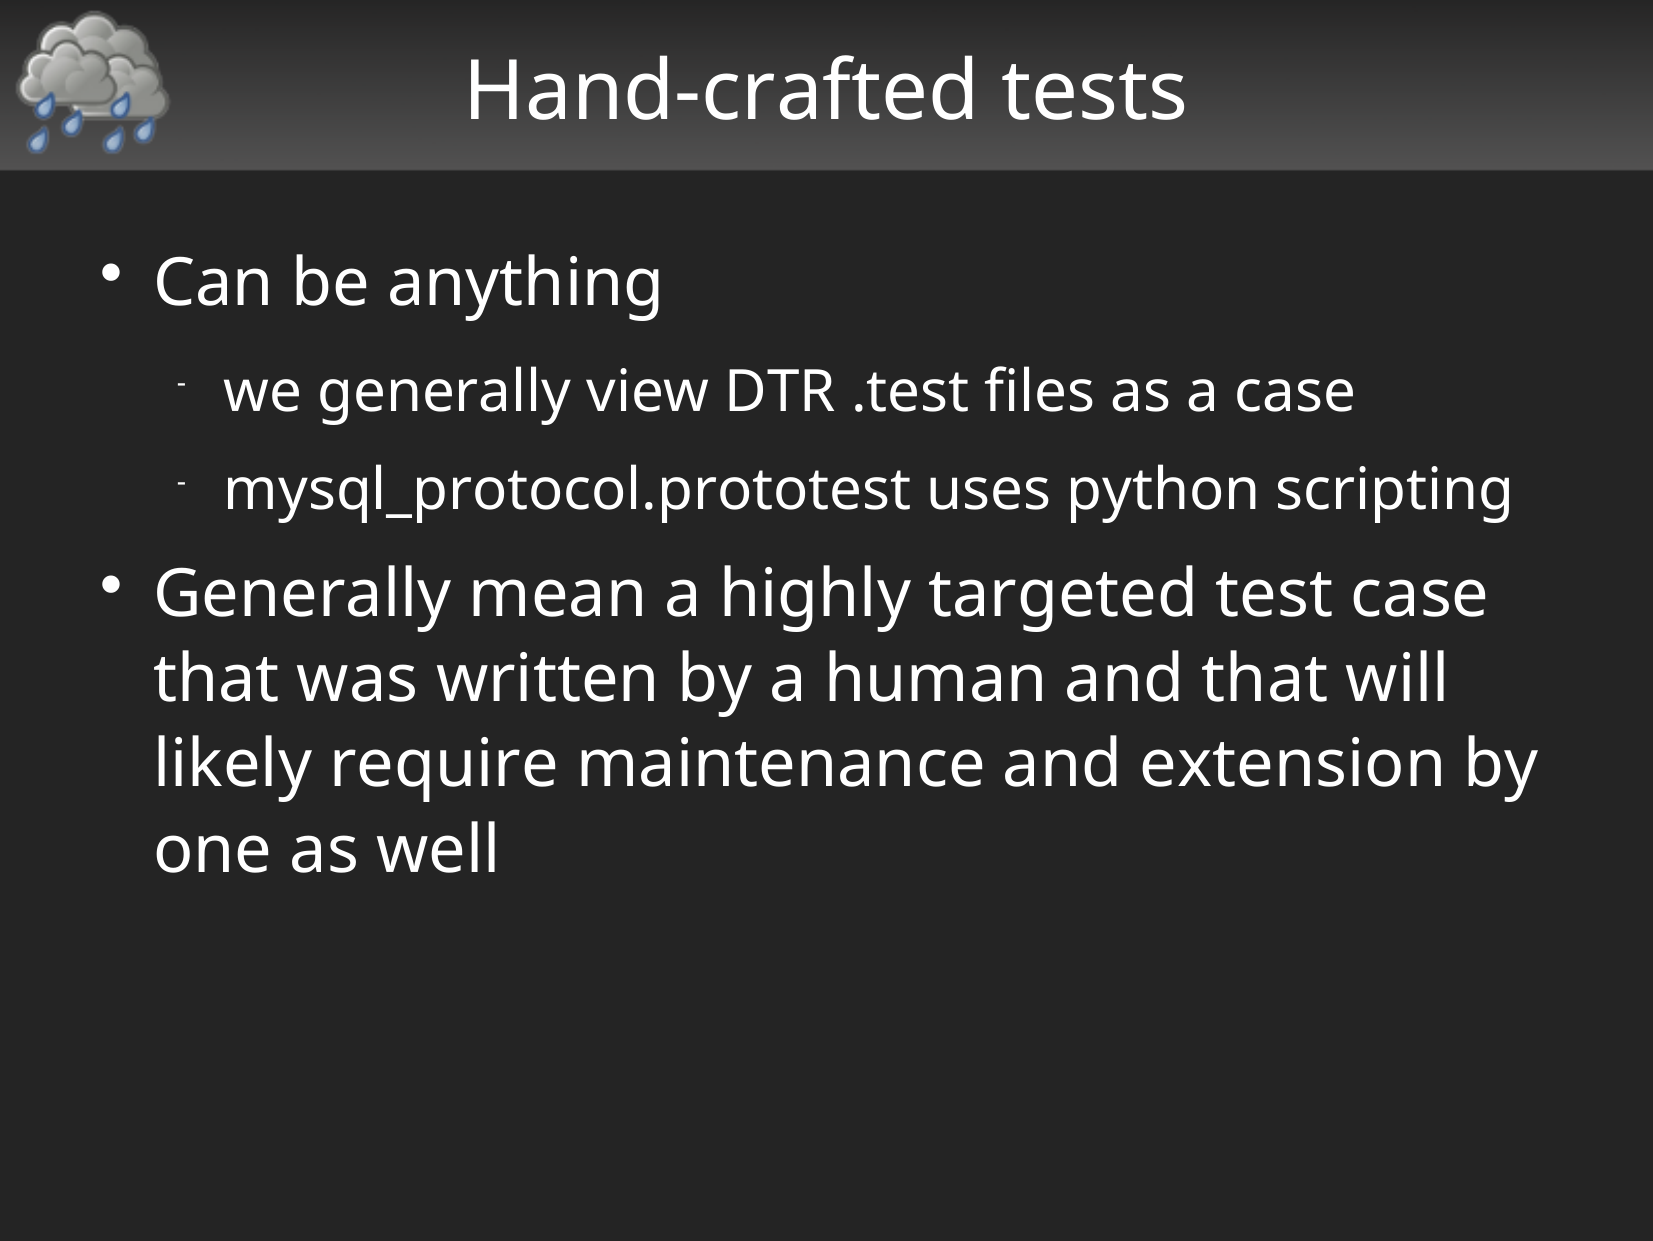

# Hand-crafted tests
Can be anything
we generally view DTR .test files as a case
mysql_protocol.prototest uses python scripting
Generally mean a highly targeted test case that was written by a human and that will likely require maintenance and extension by one as well